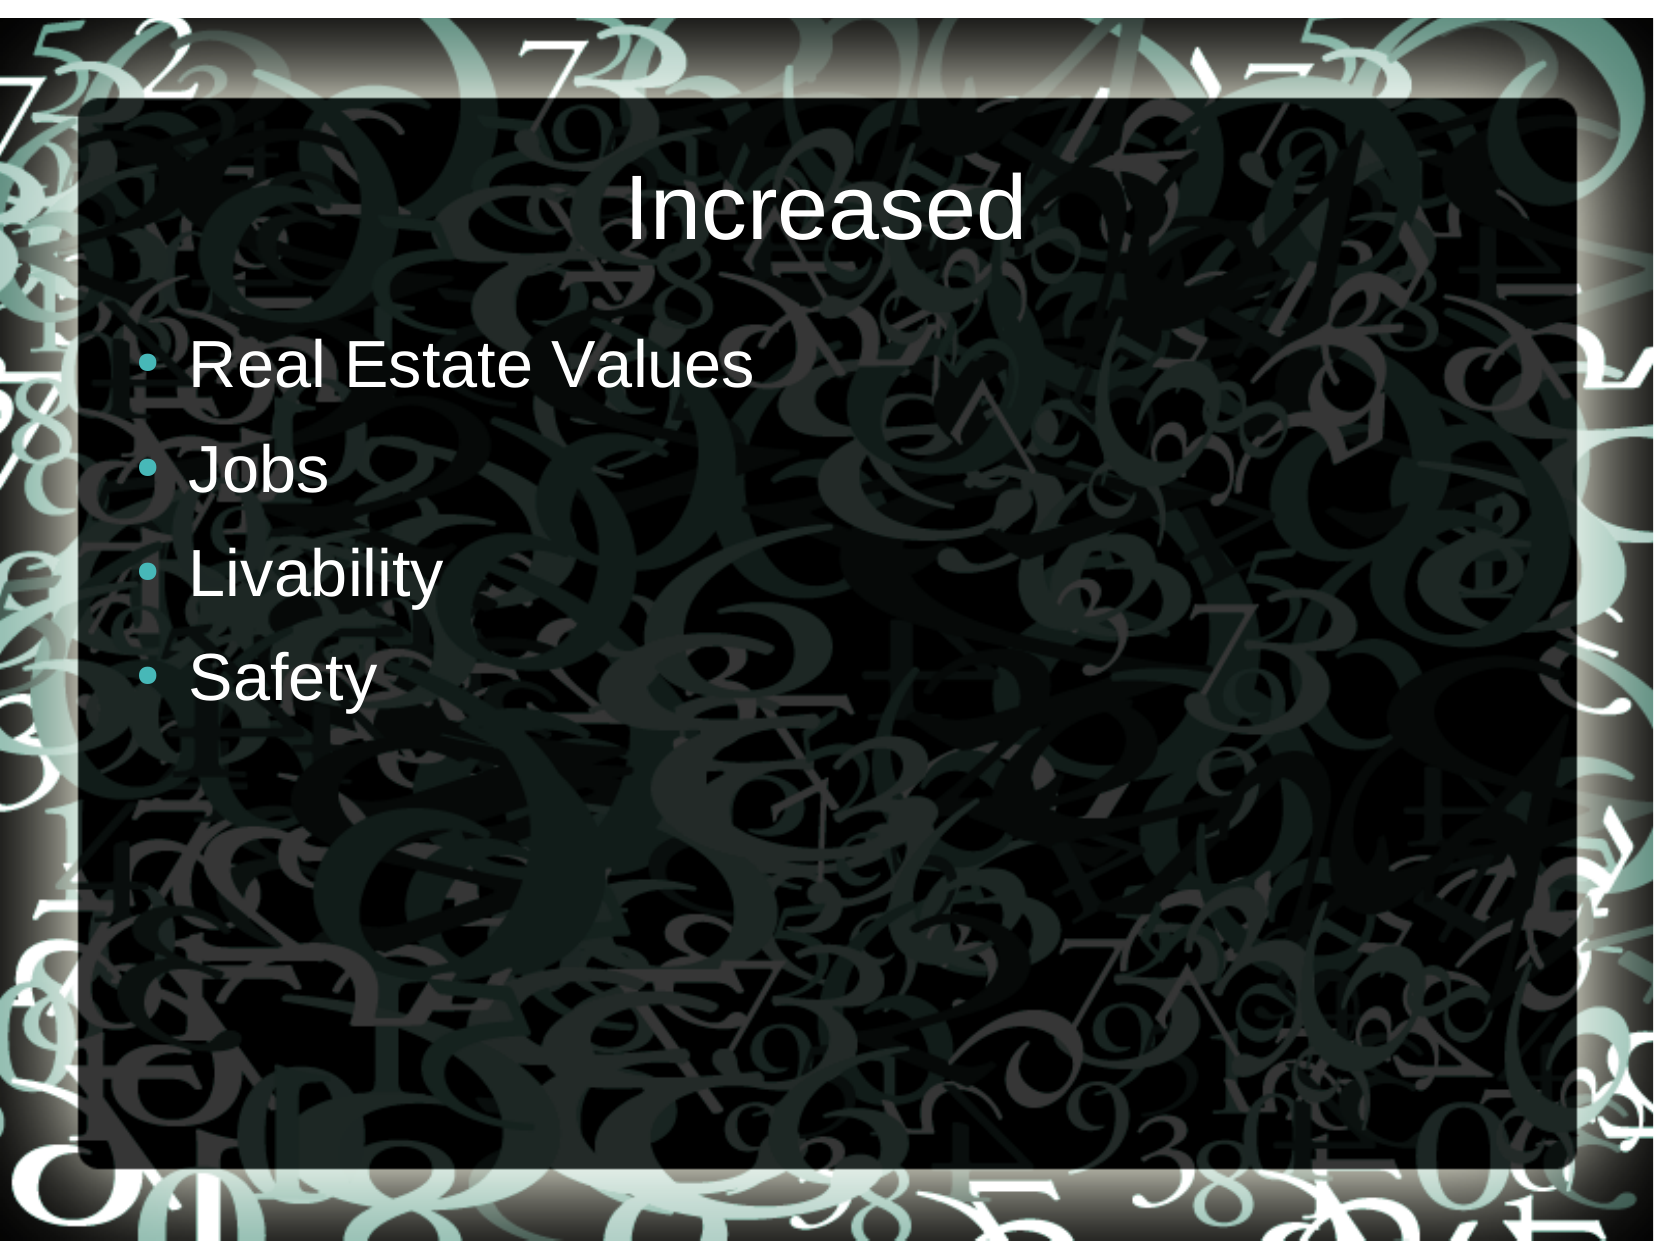

# Increased
Real Estate Values
Jobs
Livability
Safety